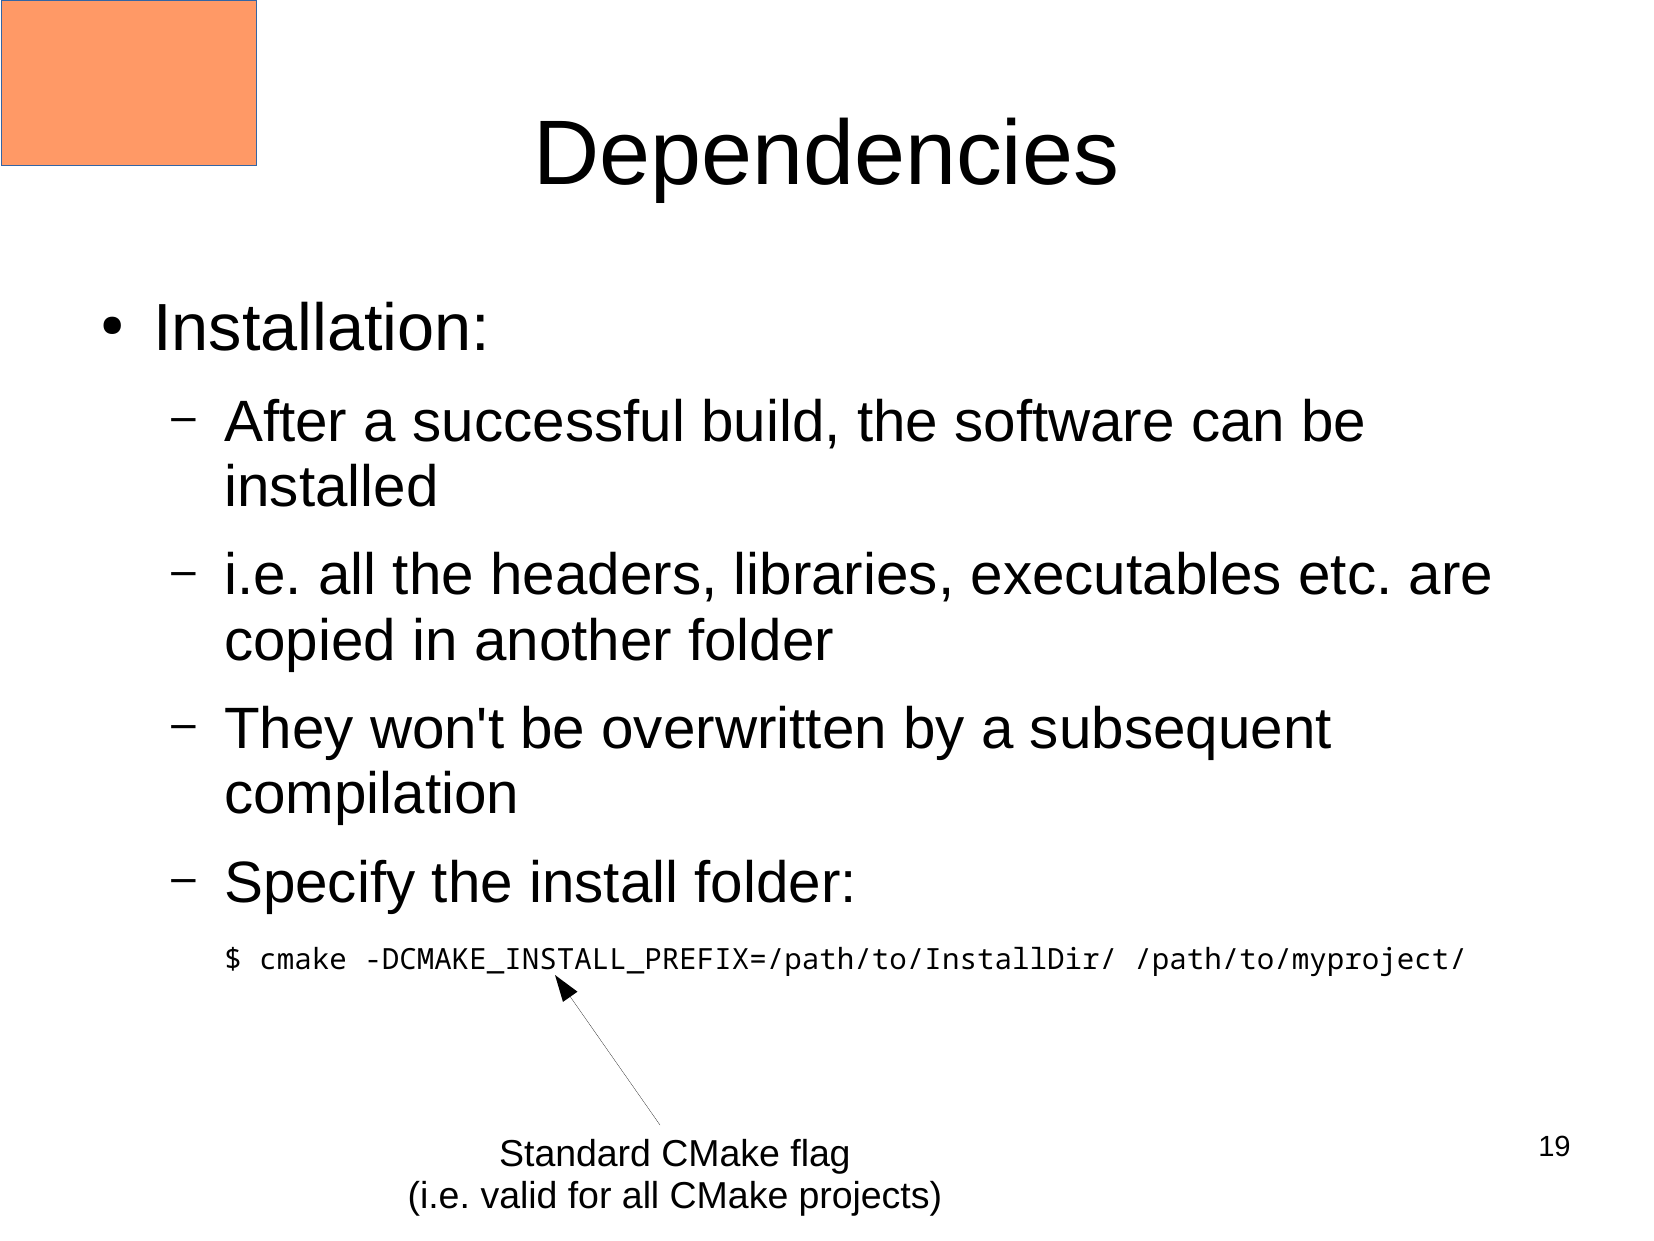

# Dependencies
Installation:
After a successful build, the software can be installed
i.e. all the headers, libraries, executables etc. are copied in another folder
They won't be overwritten by a subsequent compilation
Specify the install folder:
$ cmake -DCMAKE_INSTALL_PREFIX=/path/to/InstallDir/ /path/to/myproject/
Standard CMake flag
(i.e. valid for all CMake projects)
19